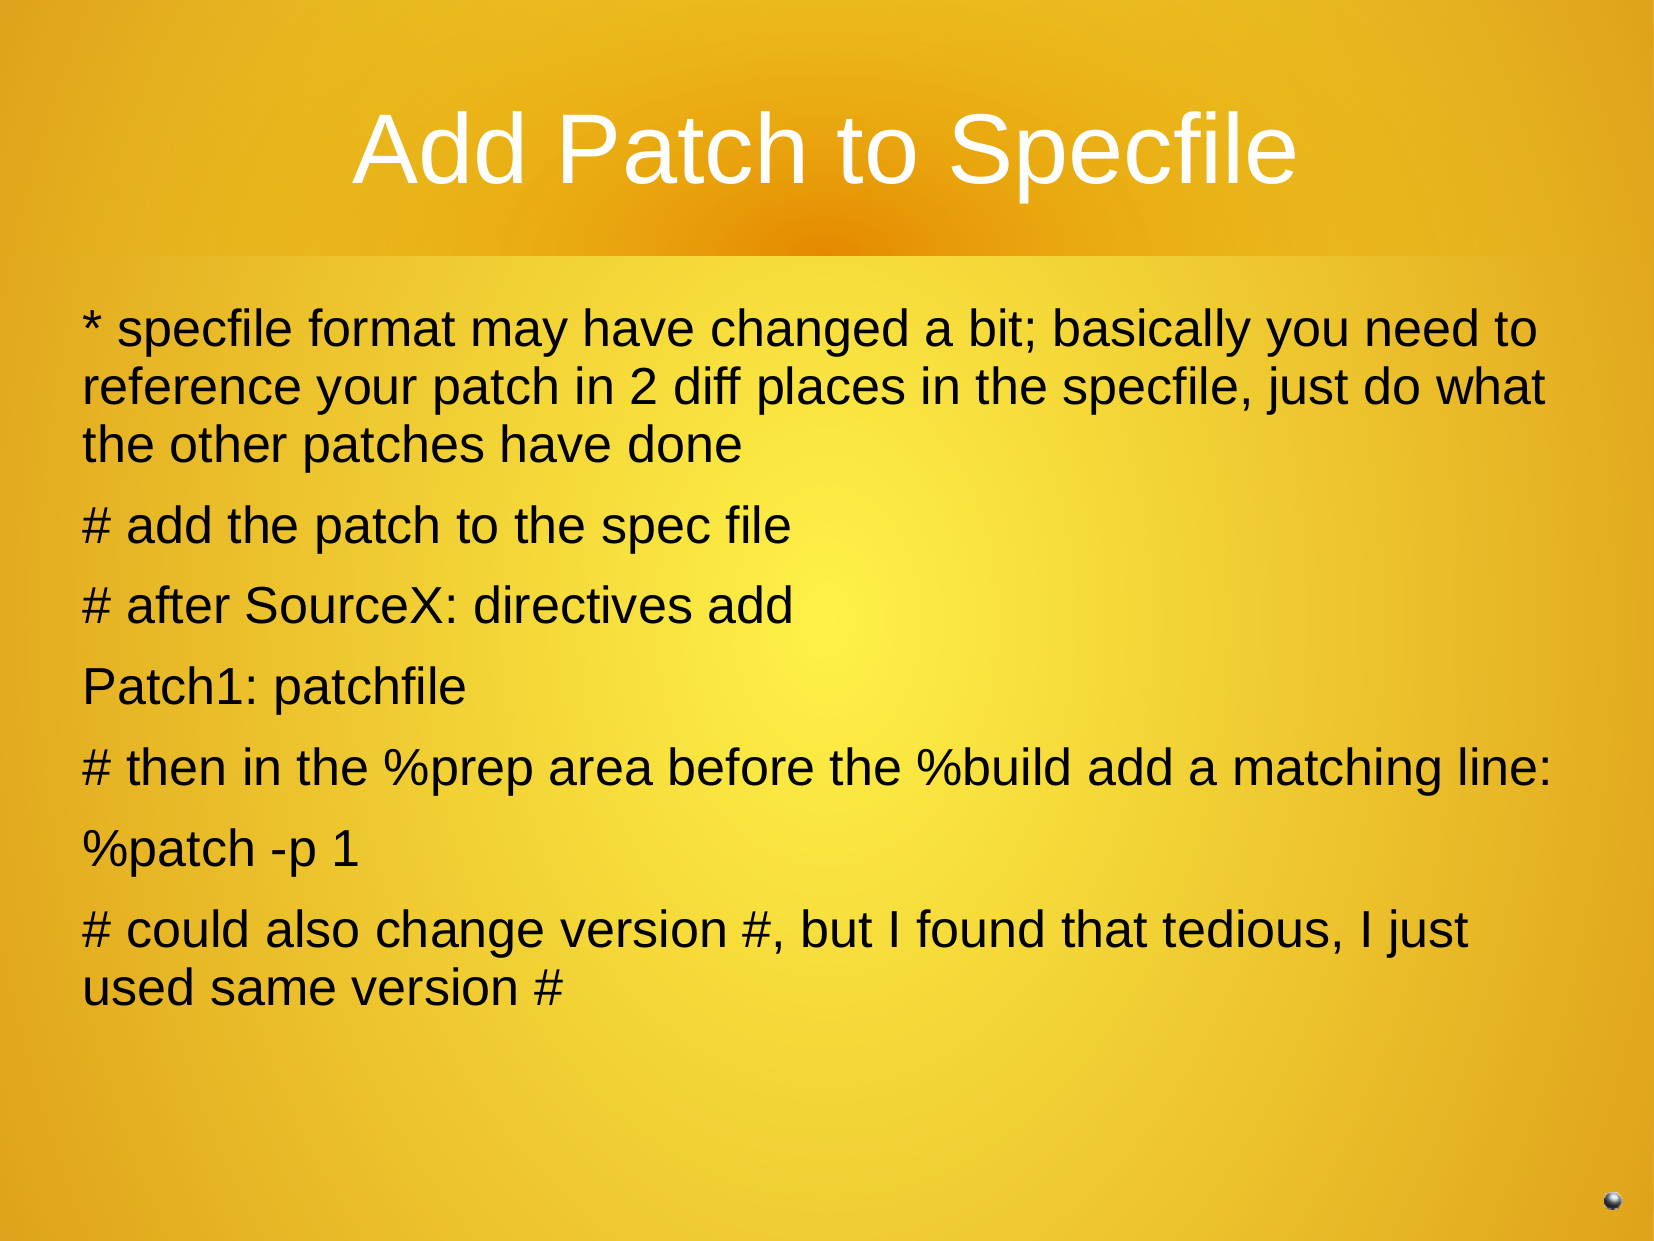

# Add Patch to Specfile
* specfile format may have changed a bit; basically you need to reference your patch in 2 diff places in the specfile, just do what the other patches have done
# add the patch to the spec file
# after SourceX: directives add
Patch1: patchfile
# then in the %prep area before the %build add a matching line:
%patch -p 1
# could also change version #, but I found that tedious, I just used same version #